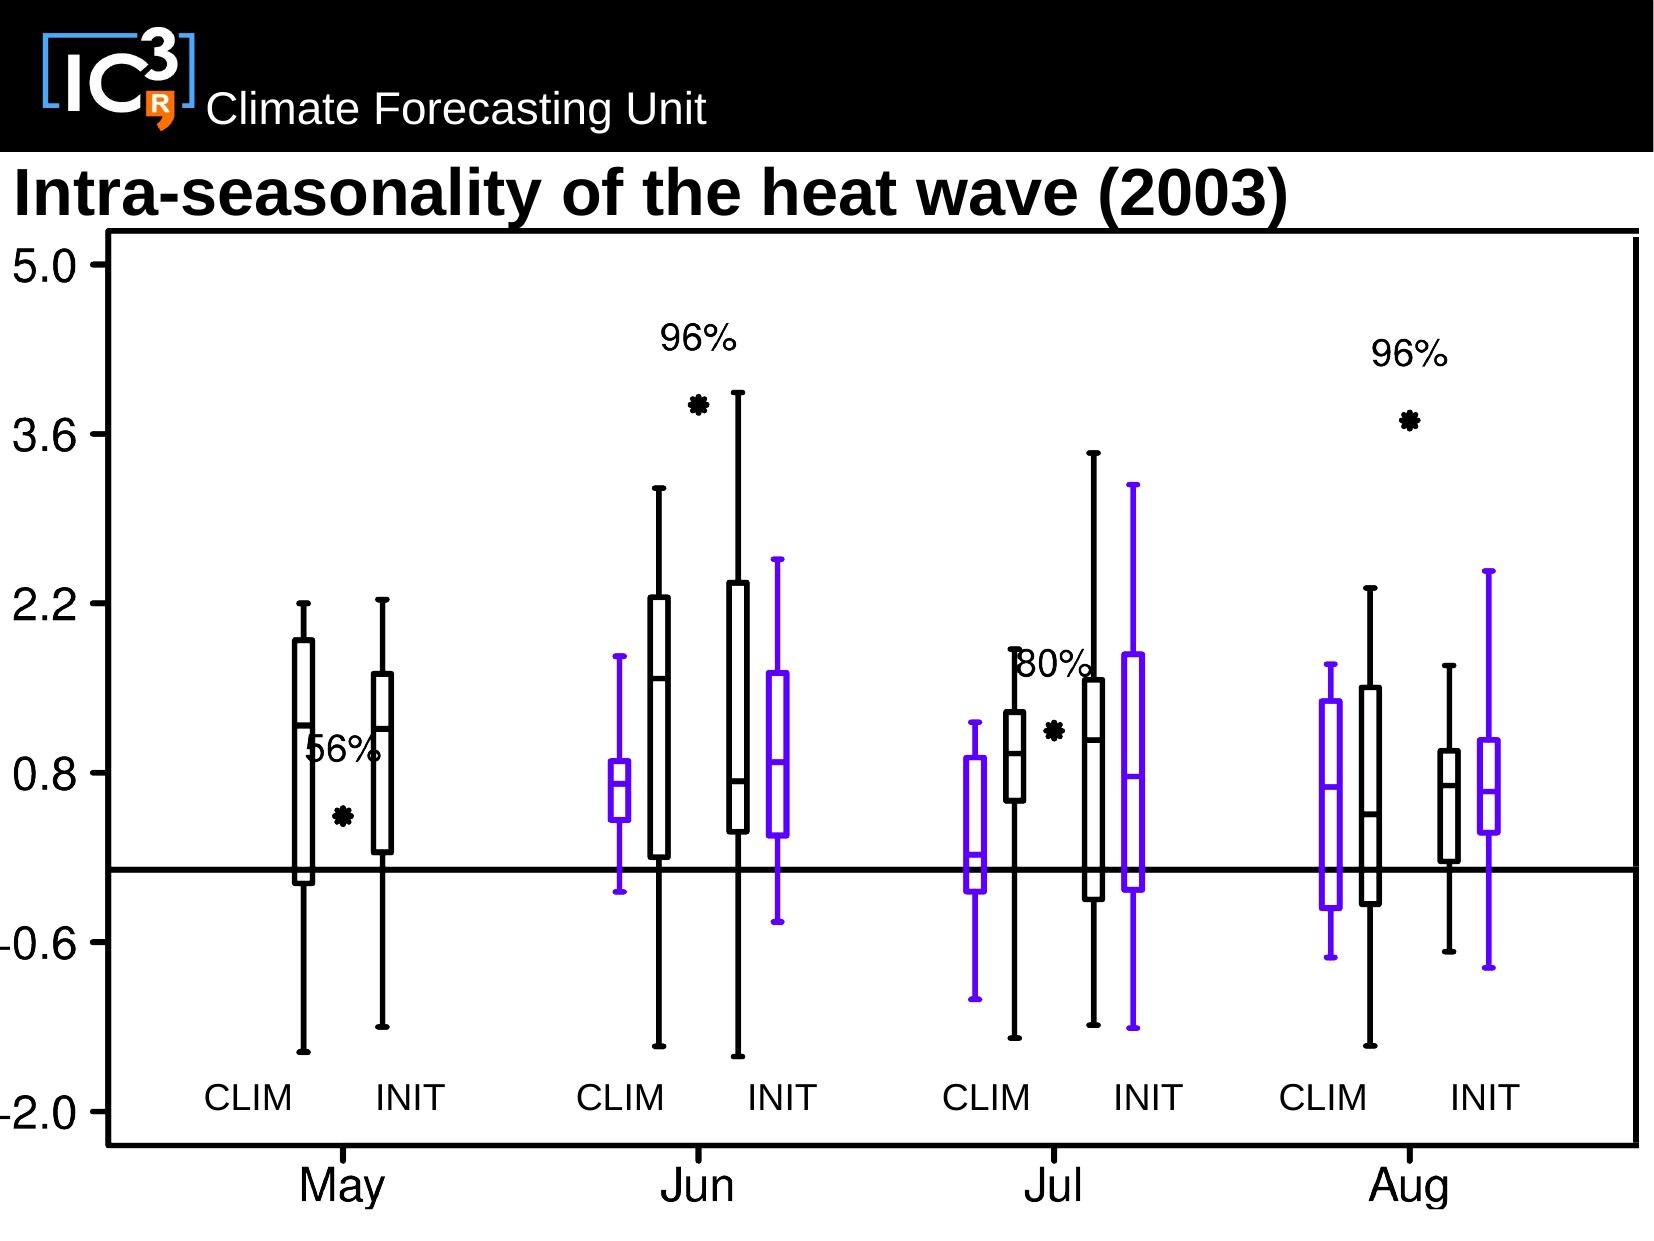

Climate Forecasting Unit
Intra-seasonality of the heat wave (2003)
CLIM
INIT
CLIM
INIT
CLIM
INIT
CLIM
INIT